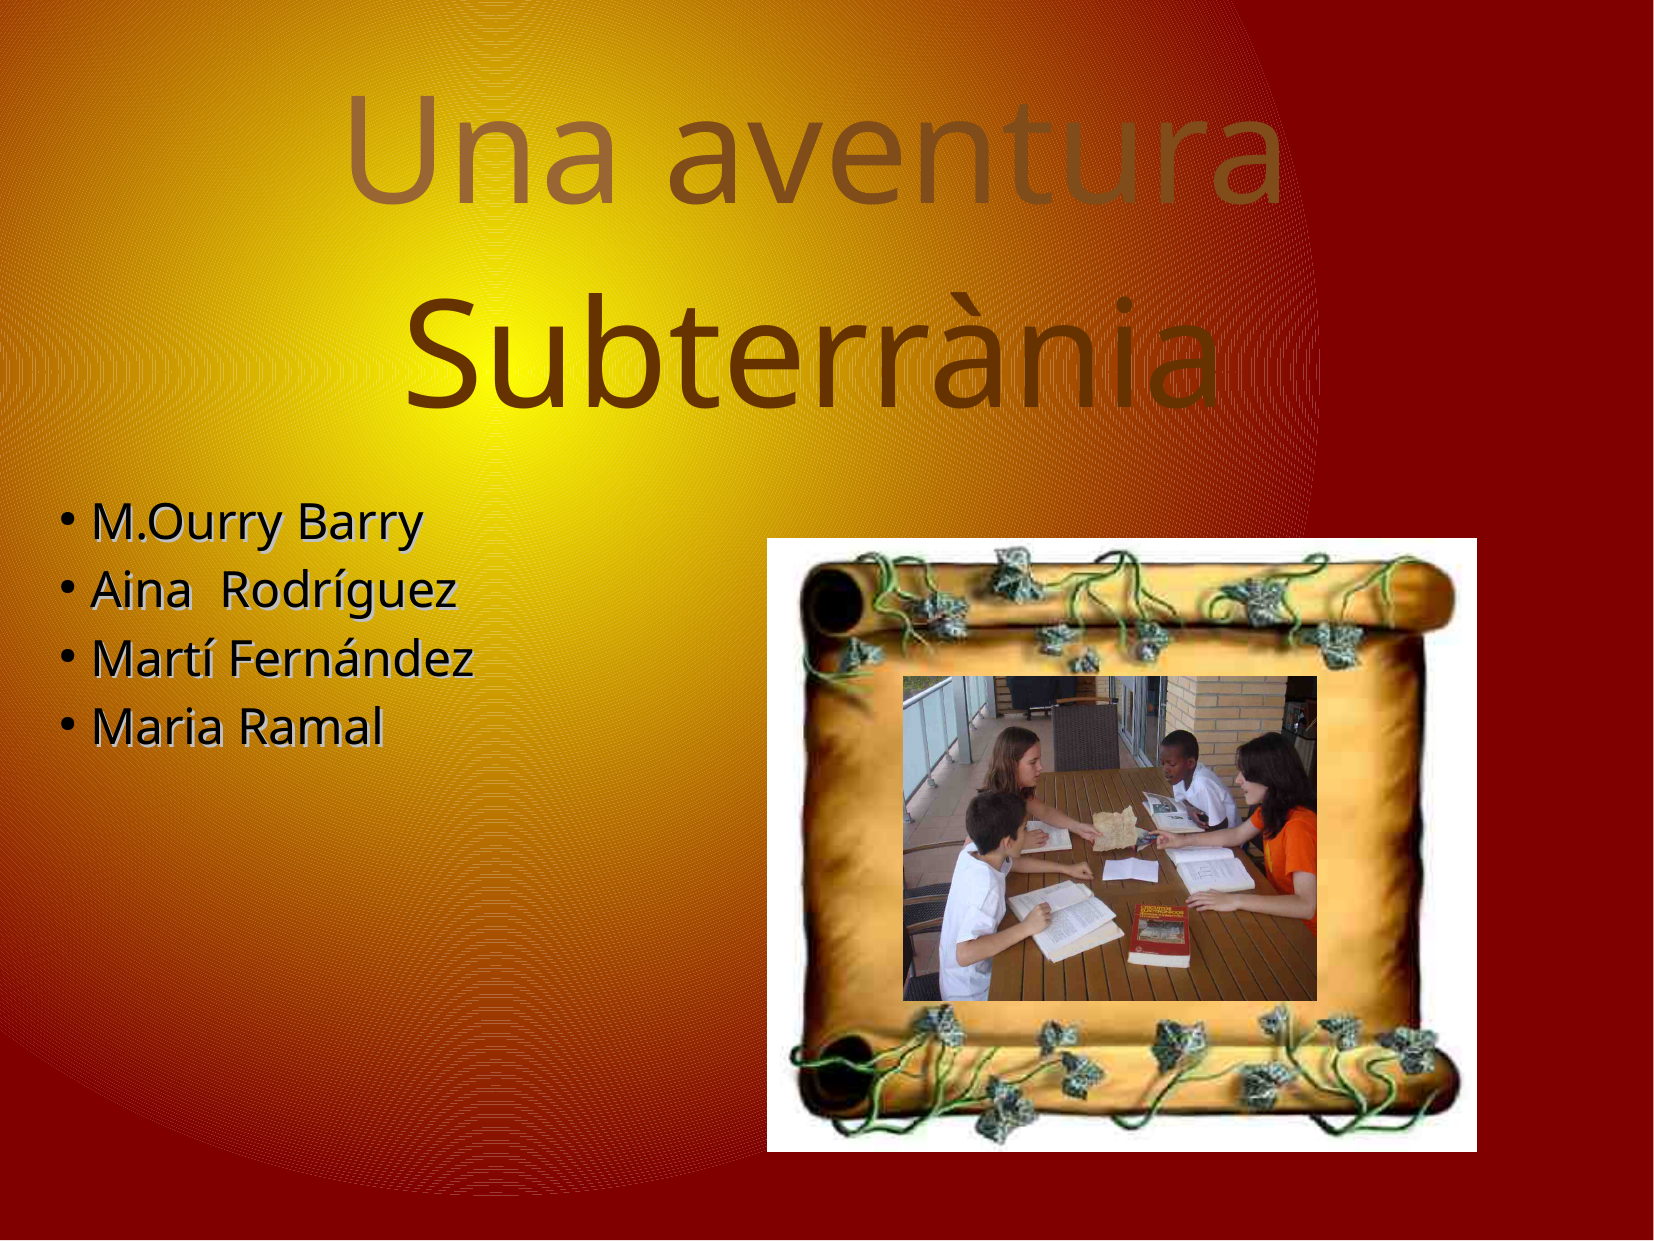

# Una aventura Subterrània
 M.Ourry Barry
 Aina Rodríguez
 Martí Fernández
 Maria Ramal